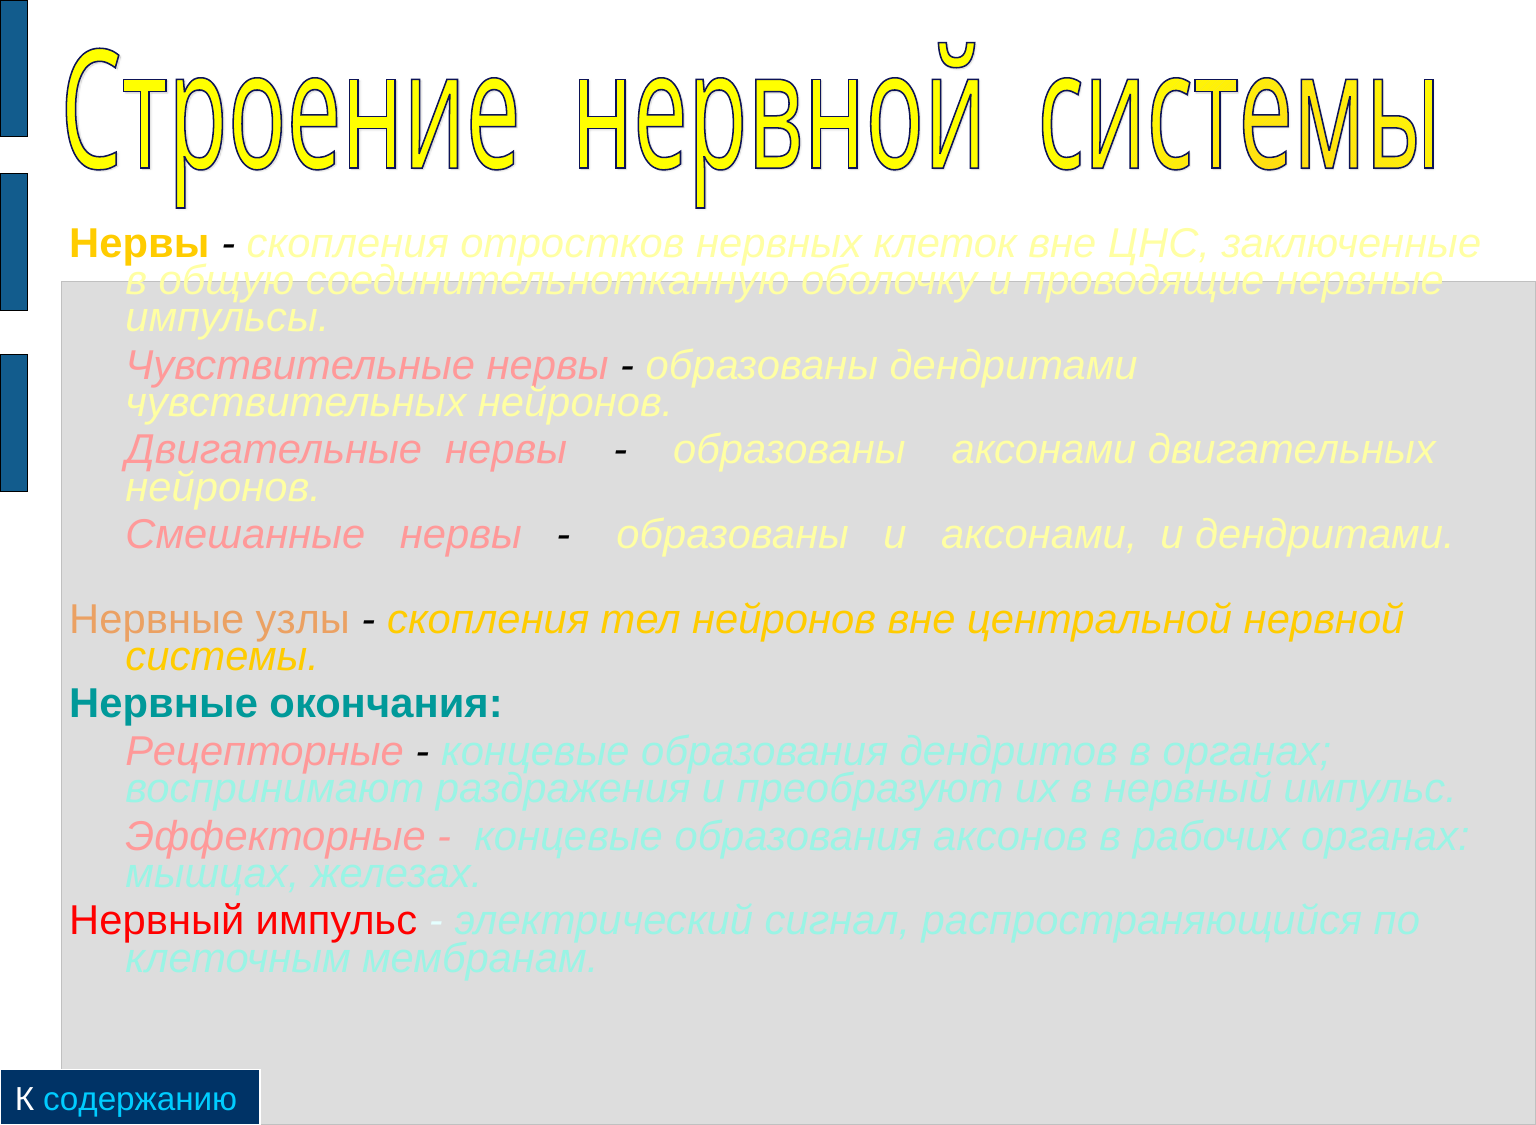

Строение нервной системы
# Нервы - скопления отростков нервных клеток вне ЦНС, заключенные в общую соединительнотканную оболочку и проводящие нервные импульсы.
	Чувствительные нервы - образованы дендритами чувствительных нейронов.
	Двигательные нервы - образованы аксонами двигательных нейронов.
	Смешанные нервы - образованы и аксонами, и дендритами.
Нервные узлы - скопления тел нейронов вне центральной нервной системы.
Нервные окончания:
	Рецепторные - концевые образования дендритов в органах; воспринимают раздражения и преобразуют их в нервный импульс.
	Эффекторные - концевые образования аксонов в рабочих органах: мышцах, железах.
Нервный импульс - электрический сигнал, распространяющийся по клеточным мембранам.
К содержанию